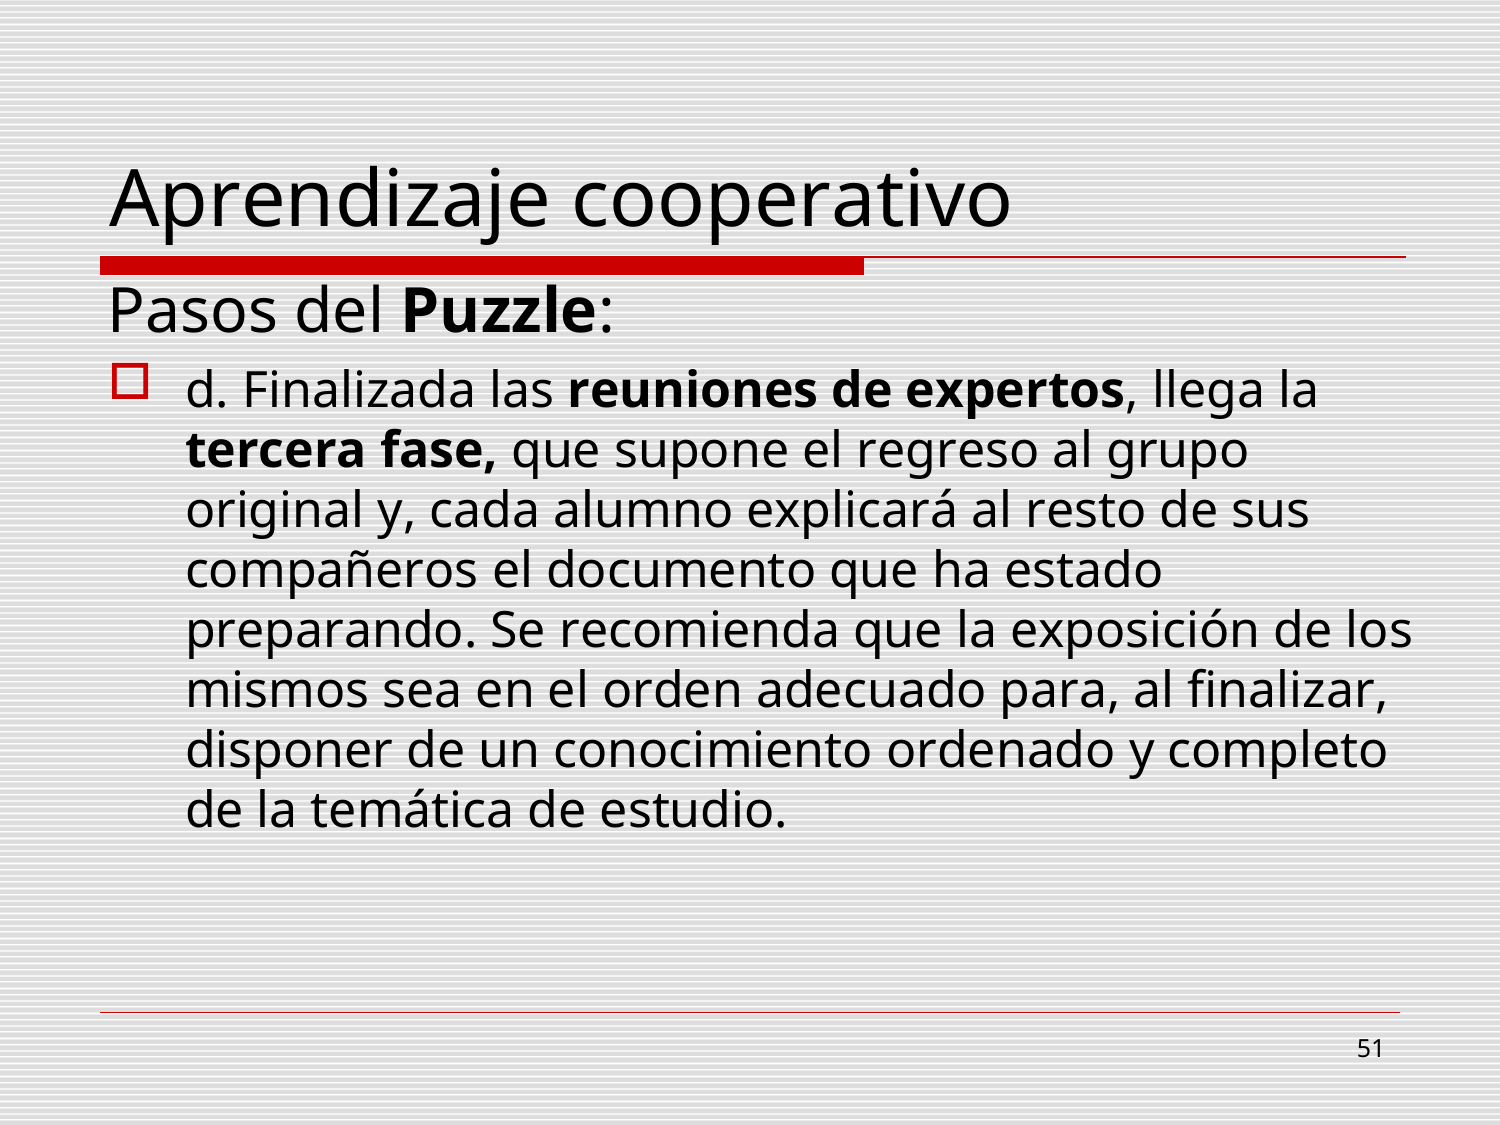

# Aprendizaje cooperativo
Pasos del Puzzle:
d. Finalizada las reuniones de expertos, llega la tercera fase, que supone el regreso al grupo original y, cada alumno explicará al resto de sus compañeros el documento que ha estado preparando. Se recomienda que la exposición de los mismos sea en el orden adecuado para, al finalizar, disponer de un conocimiento ordenado y completo de la temática de estudio.